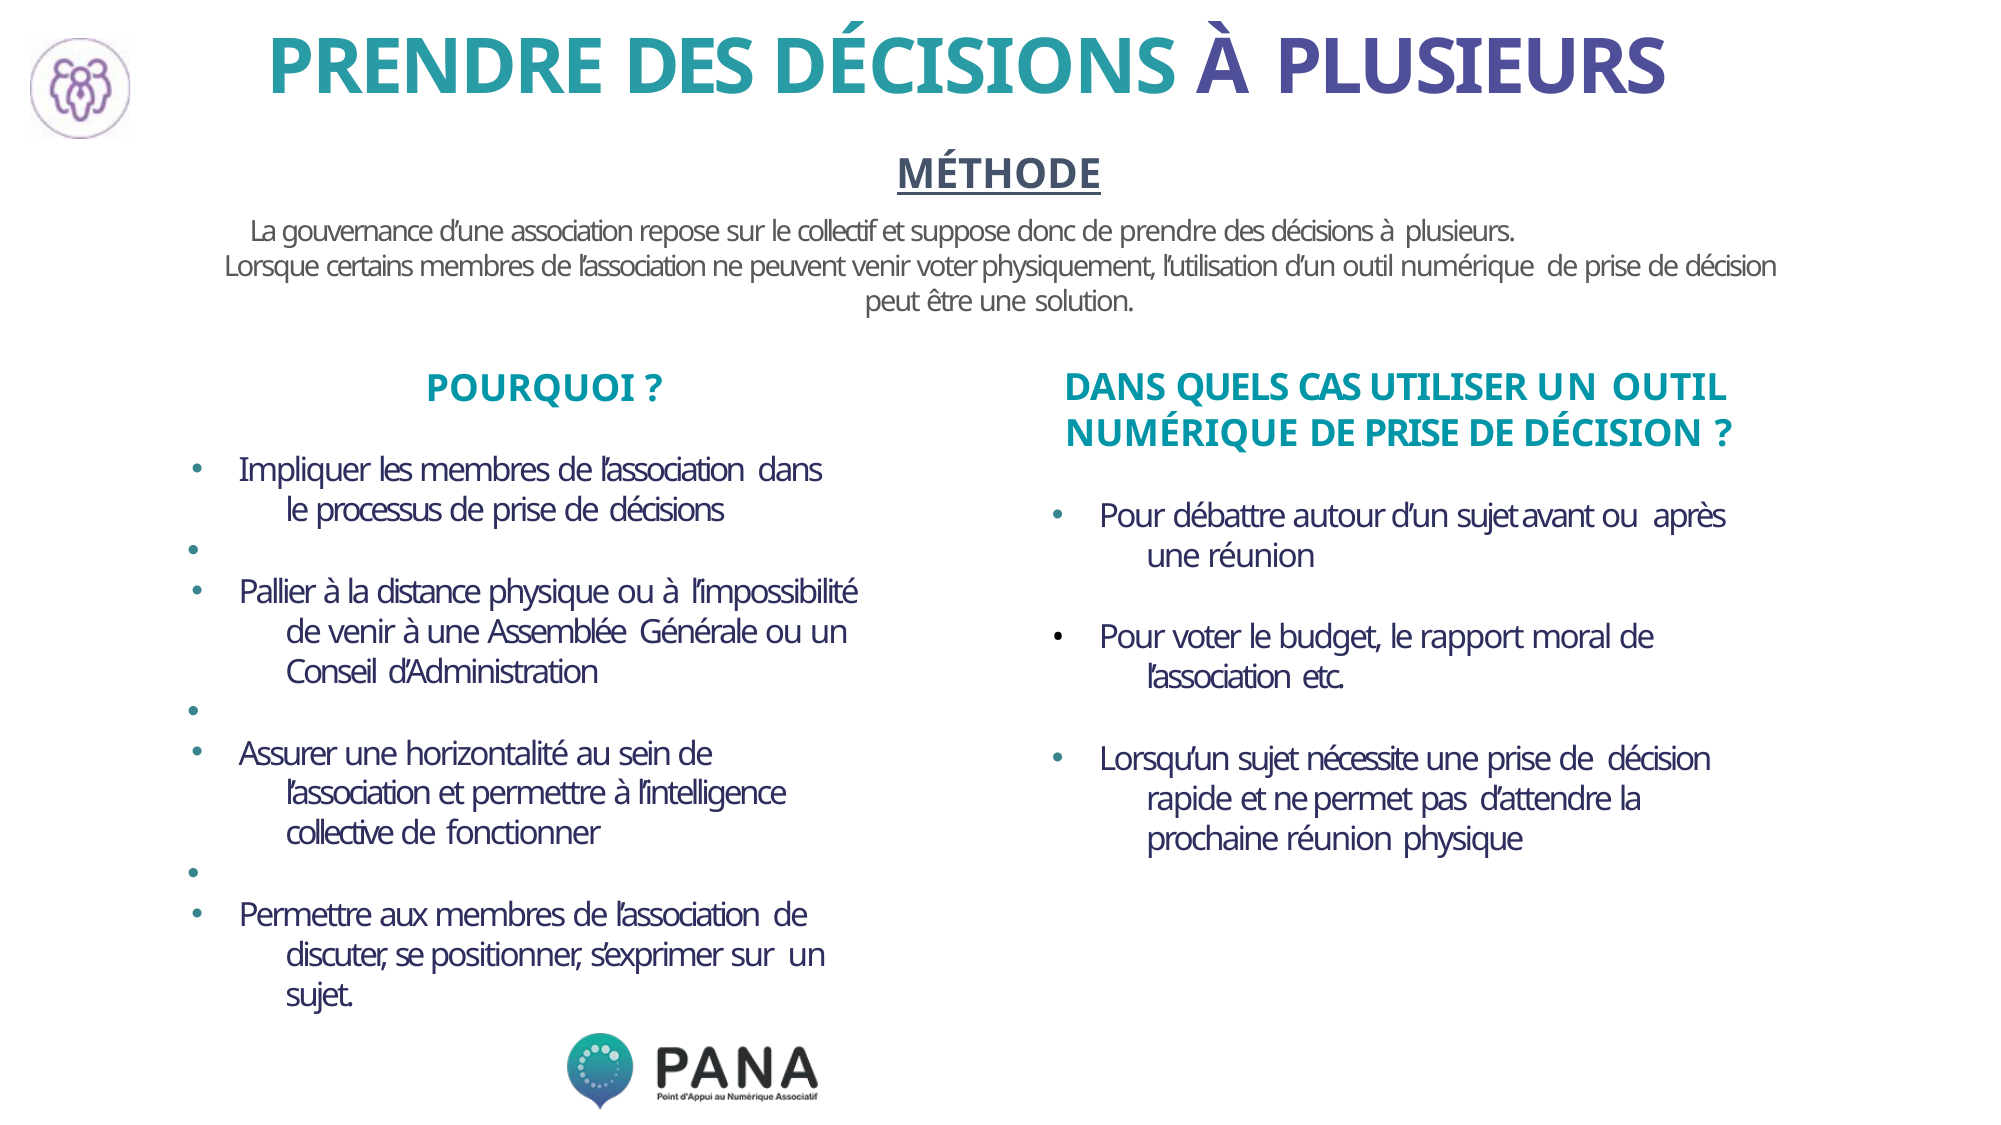

# PRENDRE DES DÉCISIONS À PLUSIEURS
MÉTHODE
La gouvernance d’une association repose sur le collectif et suppose donc de prendre des décisions à plusieurs.
Lorsque certains membres de l’association ne peuvent venir voter physiquement, l’utilisation d’un outil numérique de prise de décision peut être une solution.
DANS QUELS CAS UTILISER UN OUTIL NUMÉRIQUE DE PRISE DE DÉCISION ?
Pour débattre autour d’un sujet avant ou après une réunion
Pour voter le budget, le rapport moral de l’association etc.
Lorsqu’un sujet nécessite une prise de décision rapide et ne permet pas d’attendre la prochaine réunion physique
POURQUOI ?
Impliquer les membres de l’association dans le processus de prise de décisions
Pallier à la distance physique ou à l’impossibilité de venir à une Assemblée Générale ou un Conseil d’Administration
Assurer une horizontalité au sein de l’association et permettre à l’intelligence collective de fonctionner
Permettre aux membres de l’association de discuter, se positionner, s’exprimer sur un sujet.